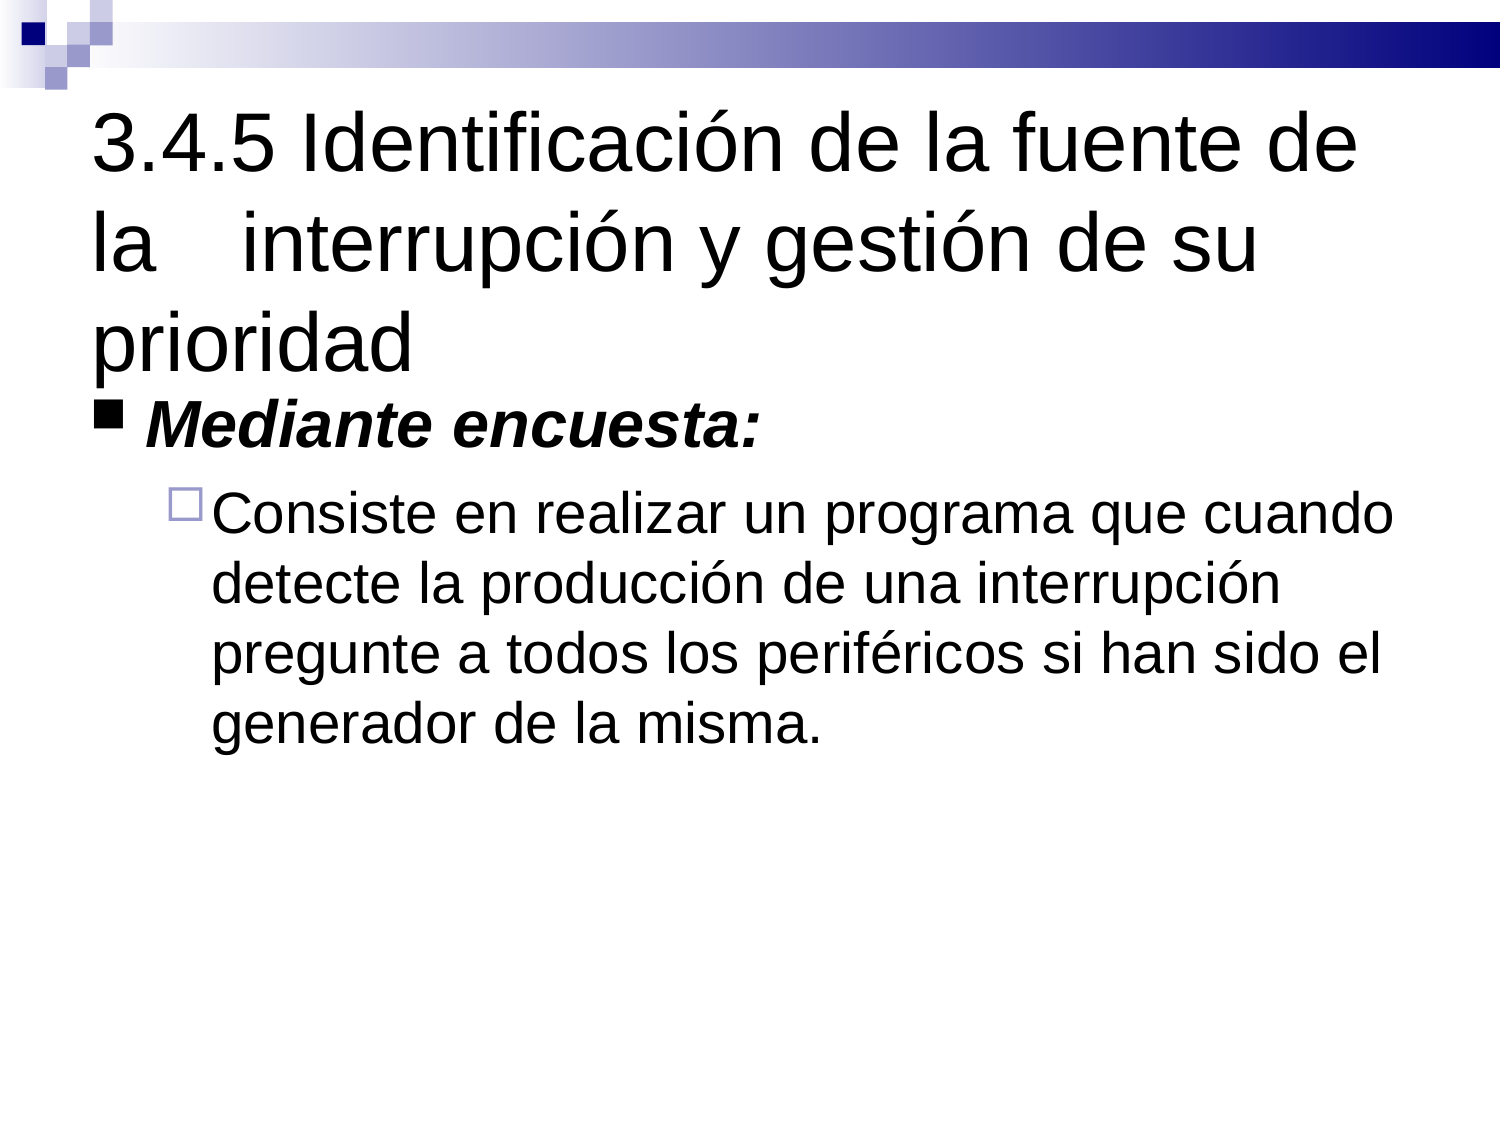

# 3.4.5 Identificación de la fuente de la 	interrupción y gestión de su prioridad
Mediante encuesta:
Consiste en realizar un programa que cuando detecte la producción de una interrupción pregunte a todos los periféricos si han sido el generador de la misma.